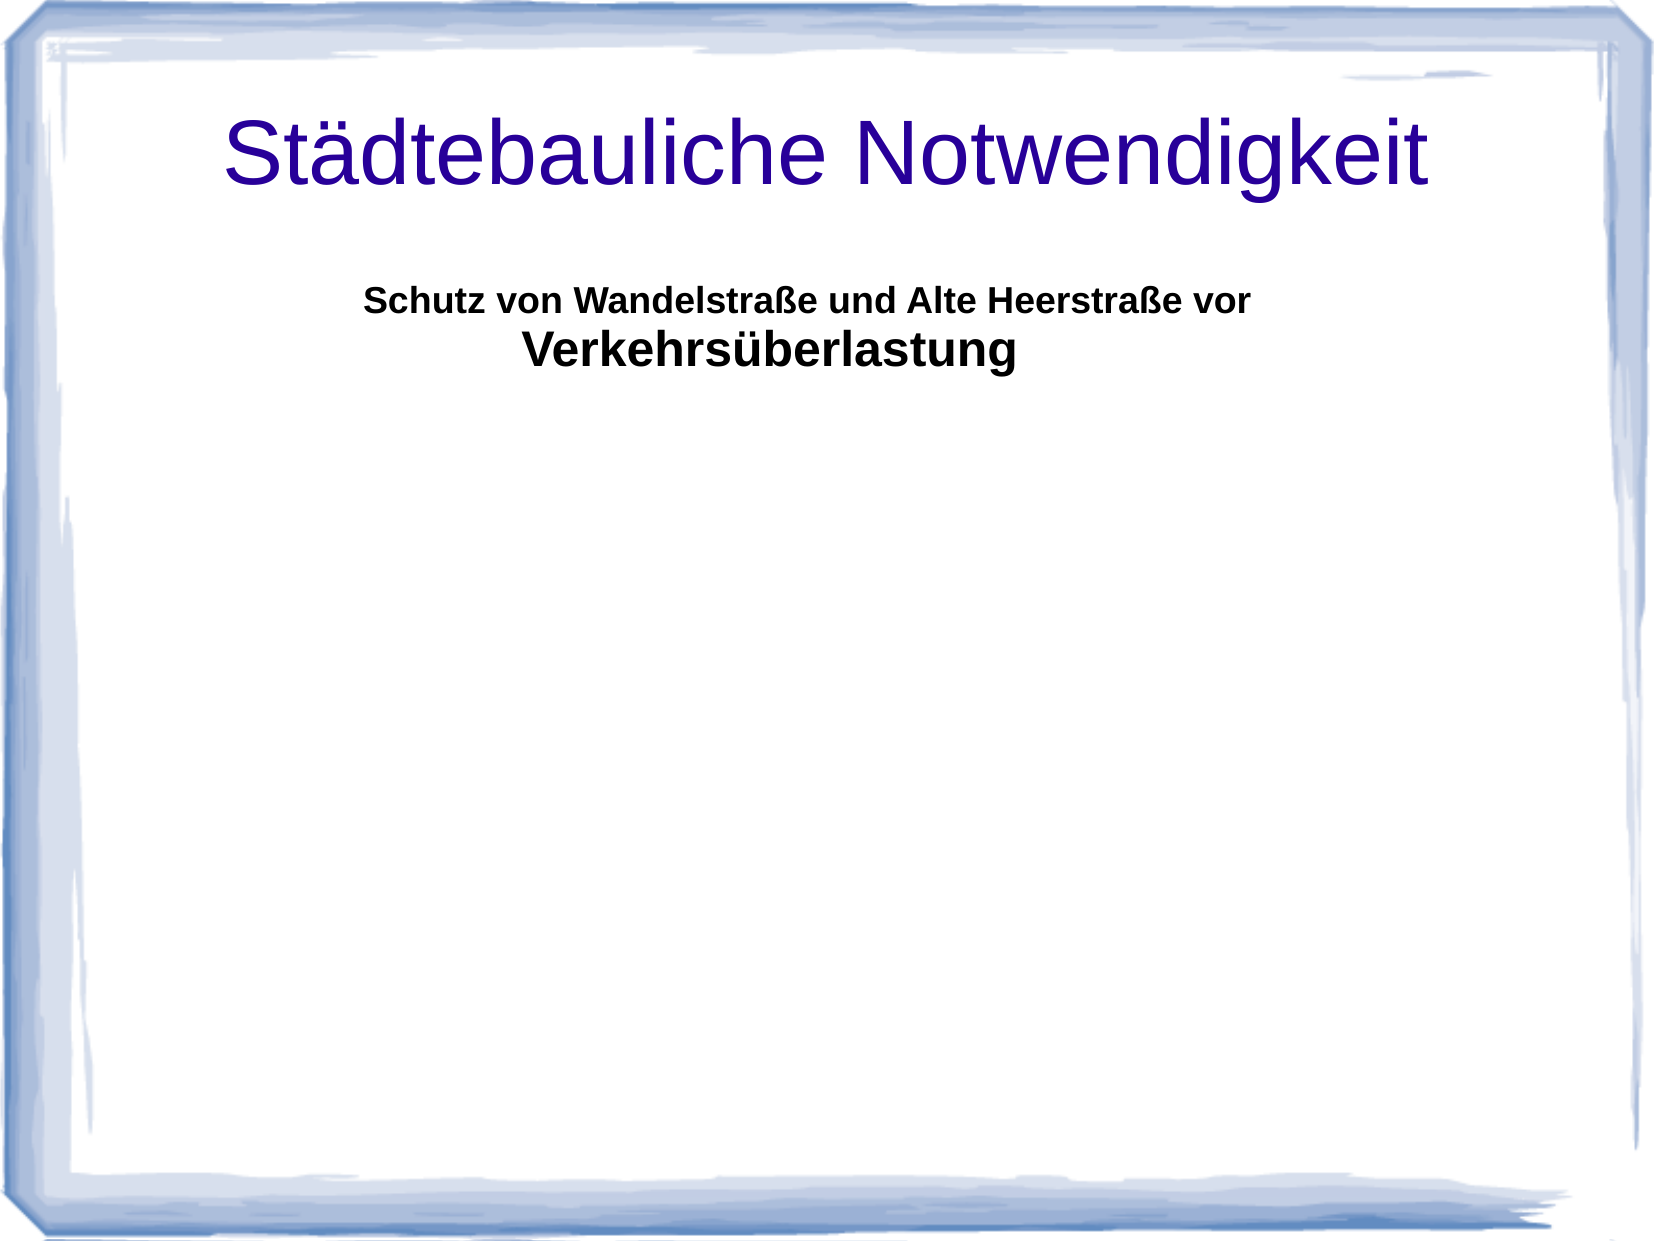

# Städtebauliche Notwendigkeit
		Schutz von Wandelstraße und Alte Heerstraße vor
	 			 Verkehrsüberlastung